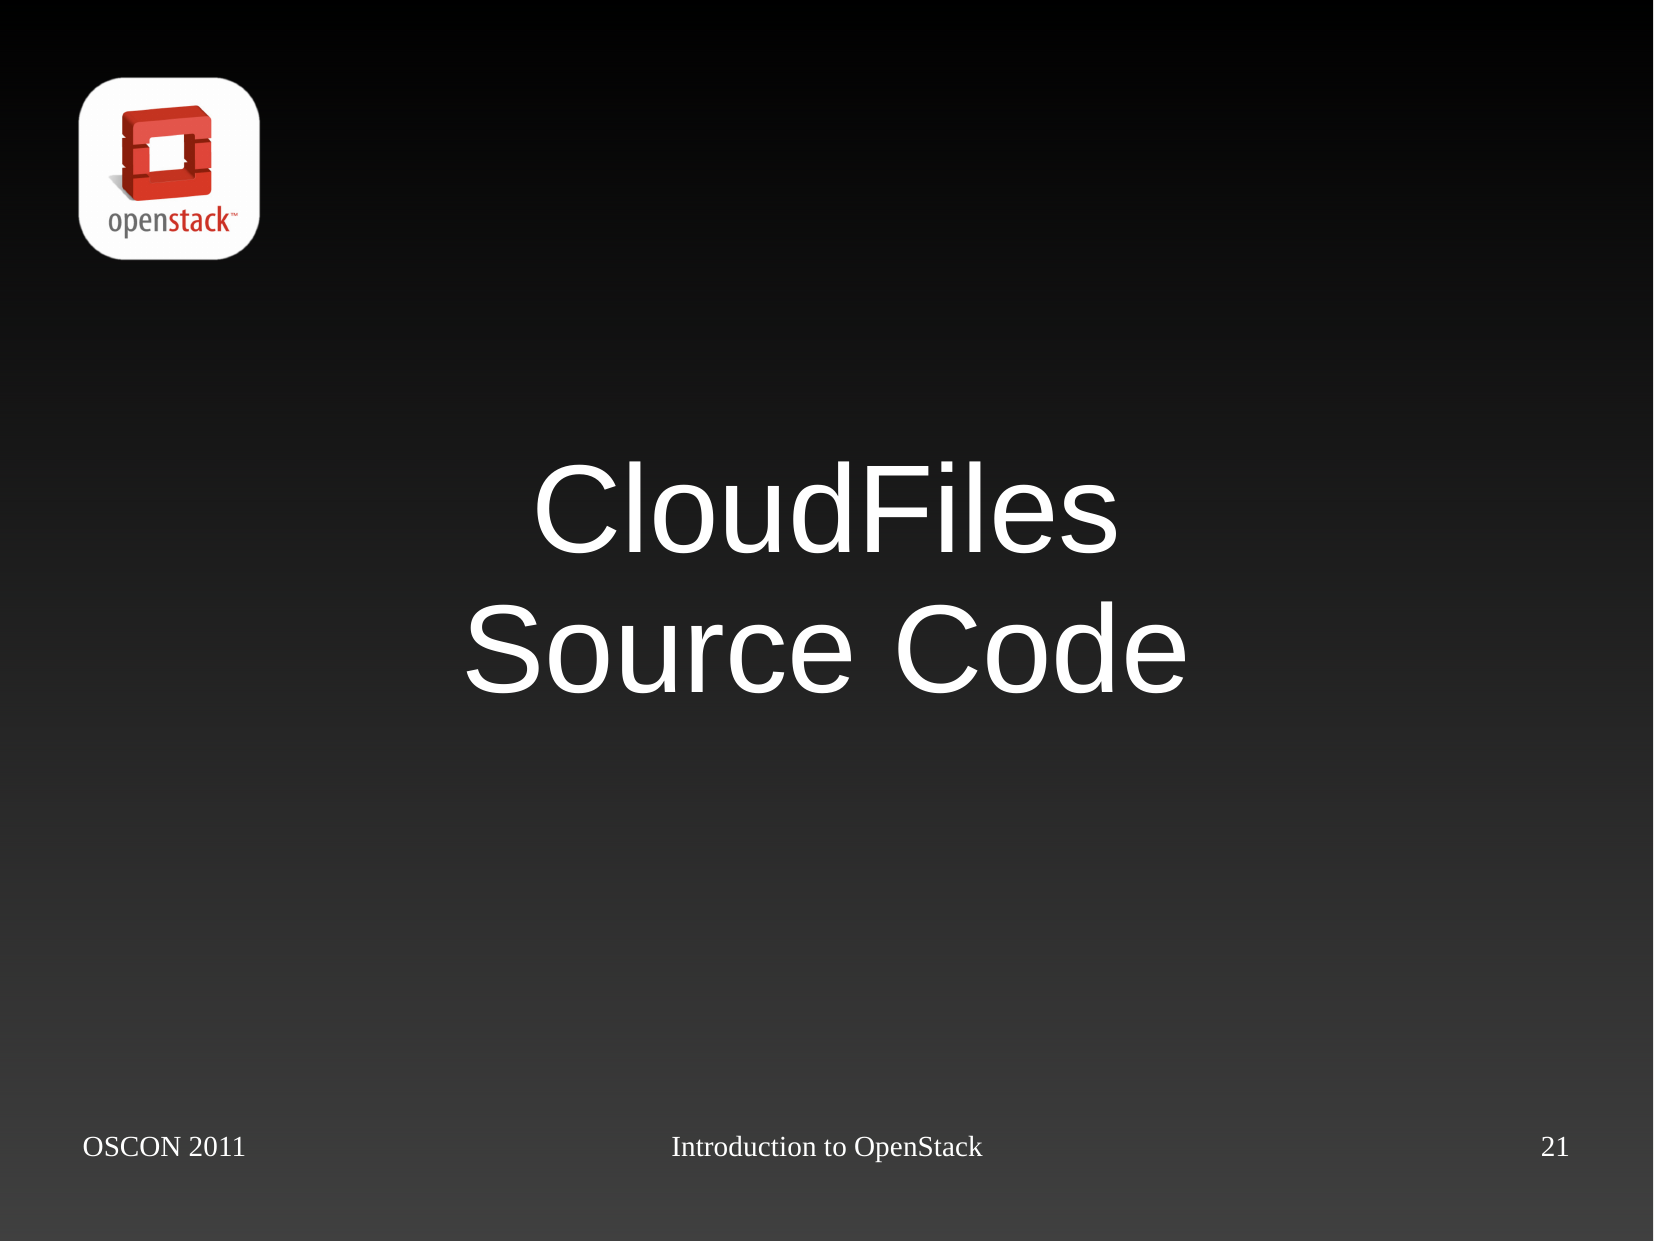

# CloudFiles
Source Code
OSCON 2011
Introduction to OpenStack
21